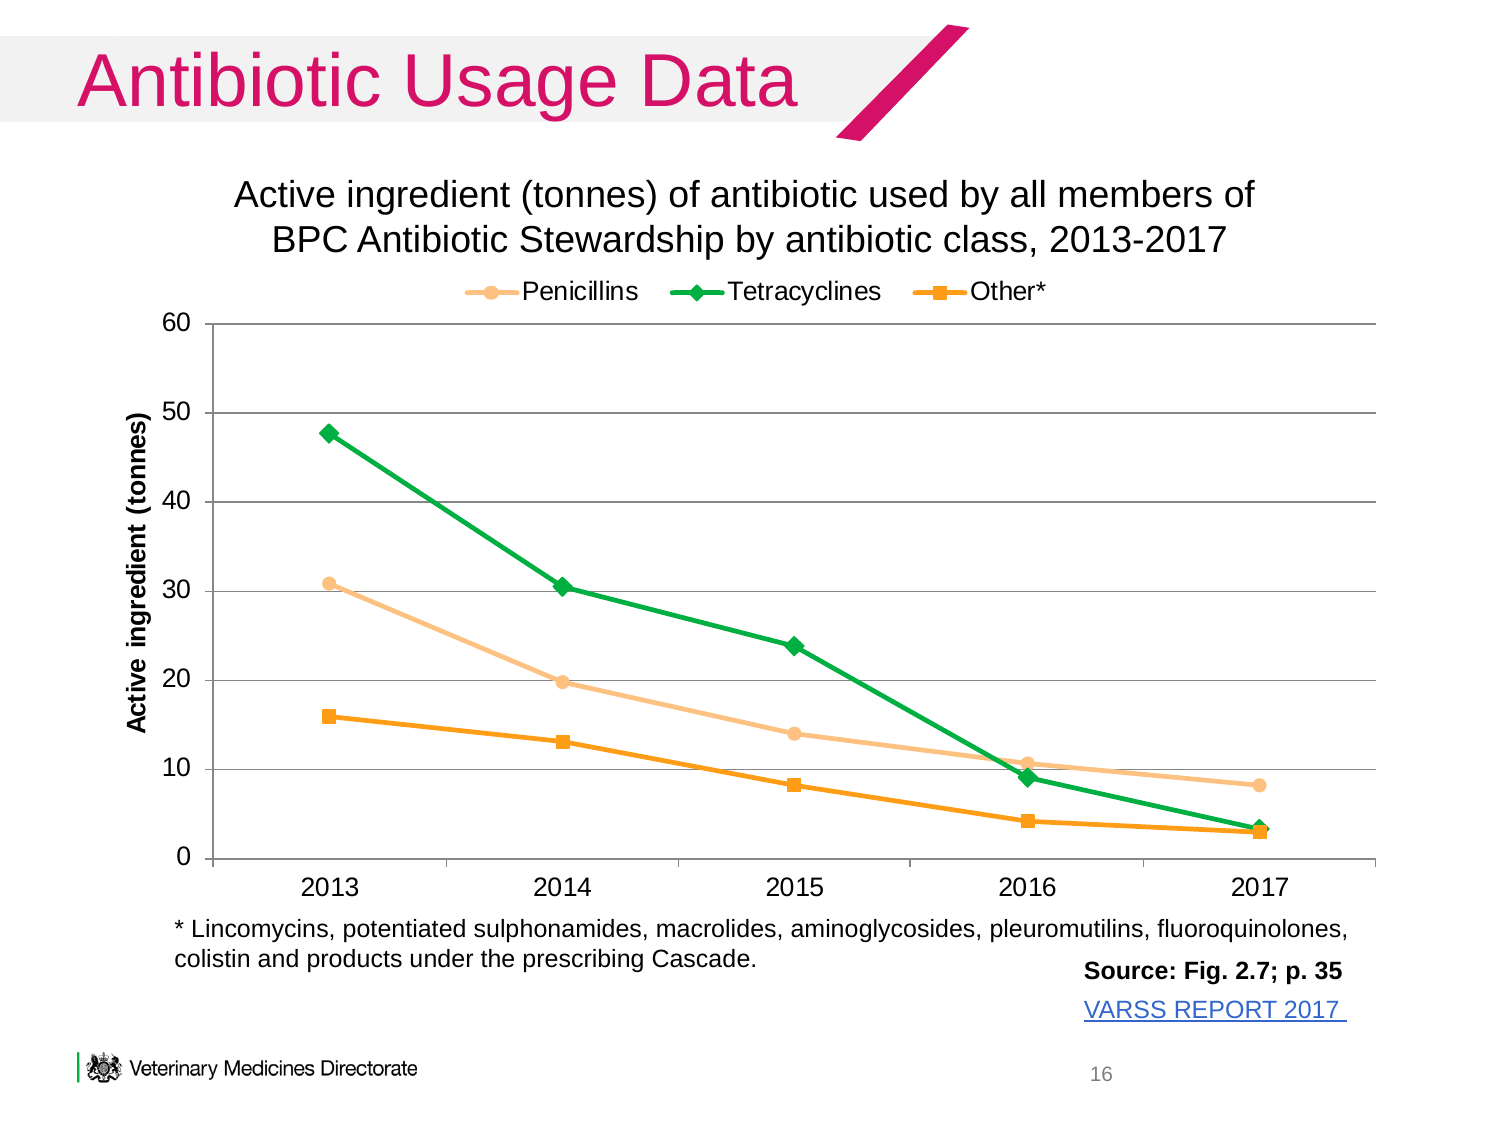

# Antibiotic Usage Data
Active ingredient (tonnes) of antibiotic used by all members of
BPC Antibiotic Stewardship by antibiotic class, 2013-2017
* Lincomycins, potentiated sulphonamides, macrolides, aminoglycosides, pleuromutilins, fluoroquinolones, colistin and products under the prescribing Cascade.
Source: Fig. 2.7; p. 35
VARSS REPORT 2017
2